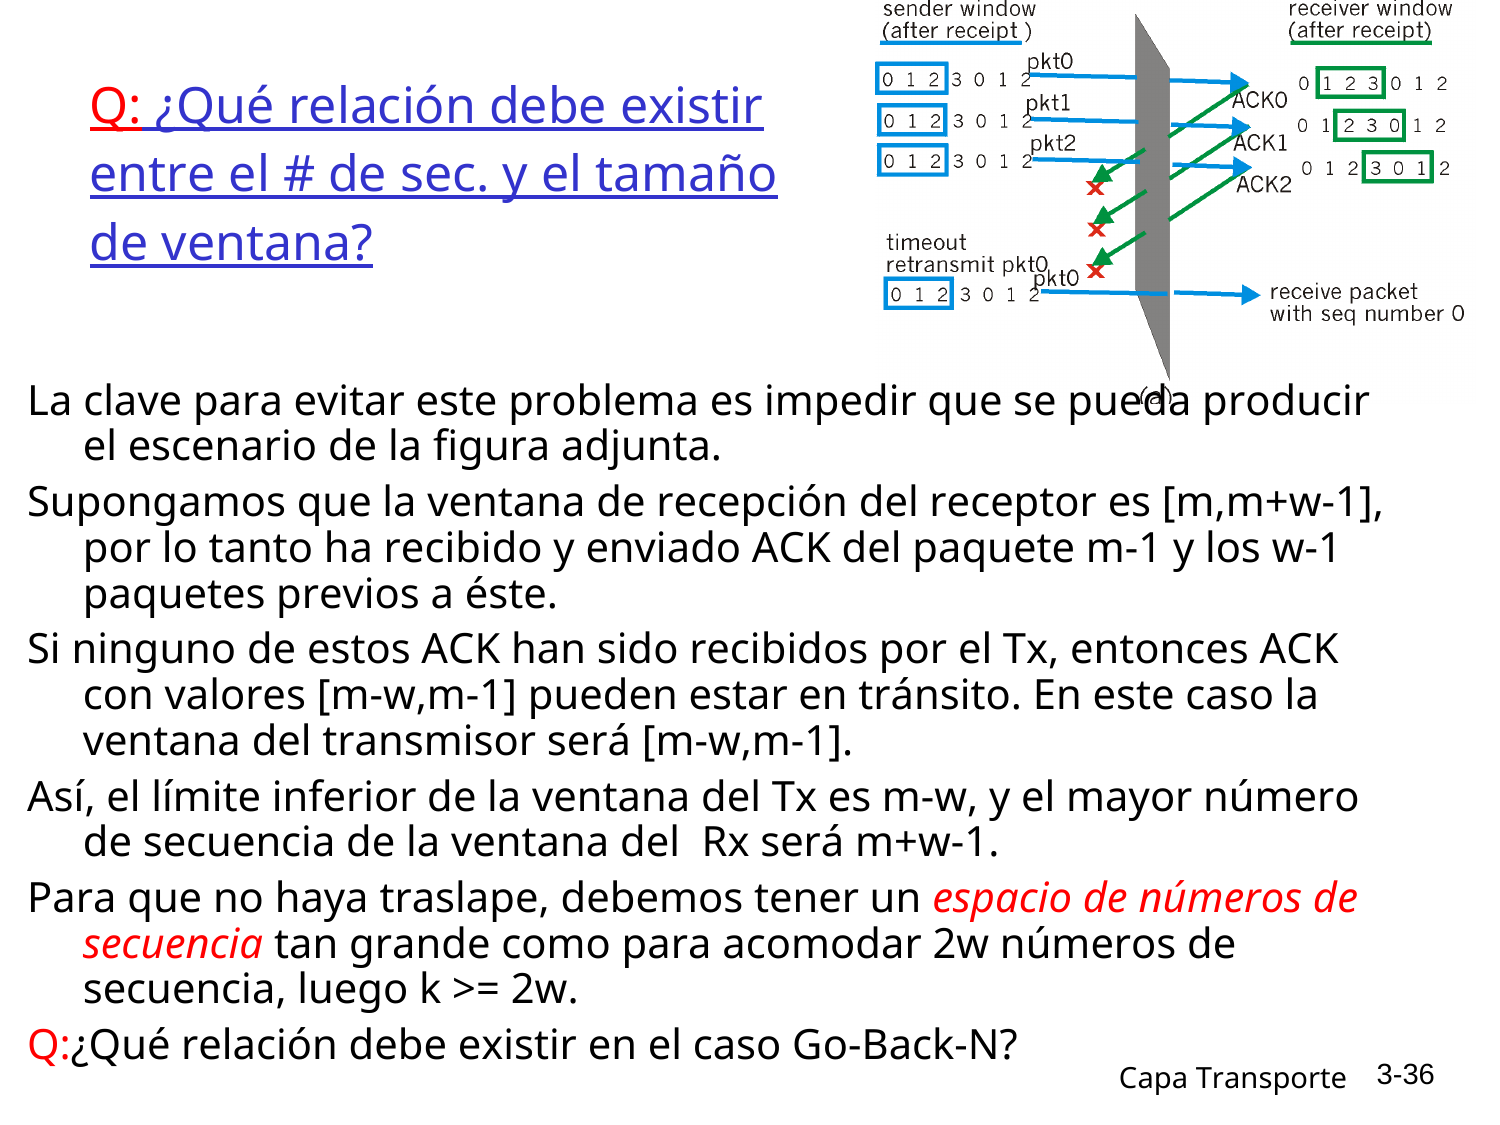

# Q: ¿Qué relación debe existir entre el # de sec. y el tamaño de ventana?
La clave para evitar este problema es impedir que se pueda producir el escenario de la figura adjunta.
Supongamos que la ventana de recepción del receptor es [m,m+w-1], por lo tanto ha recibido y enviado ACK del paquete m-1 y los w-1 paquetes previos a éste.
Si ninguno de estos ACK han sido recibidos por el Tx, entonces ACK con valores [m-w,m-1] pueden estar en tránsito. En este caso la ventana del transmisor será [m-w,m-1].
Así, el límite inferior de la ventana del Tx es m-w, y el mayor número de secuencia de la ventana del Rx será m+w-1.
Para que no haya traslape, debemos tener un espacio de números de secuencia tan grande como para acomodar 2w números de secuencia, luego k >= 2w.
Q:¿Qué relación debe existir en el caso Go-Back-N?
36